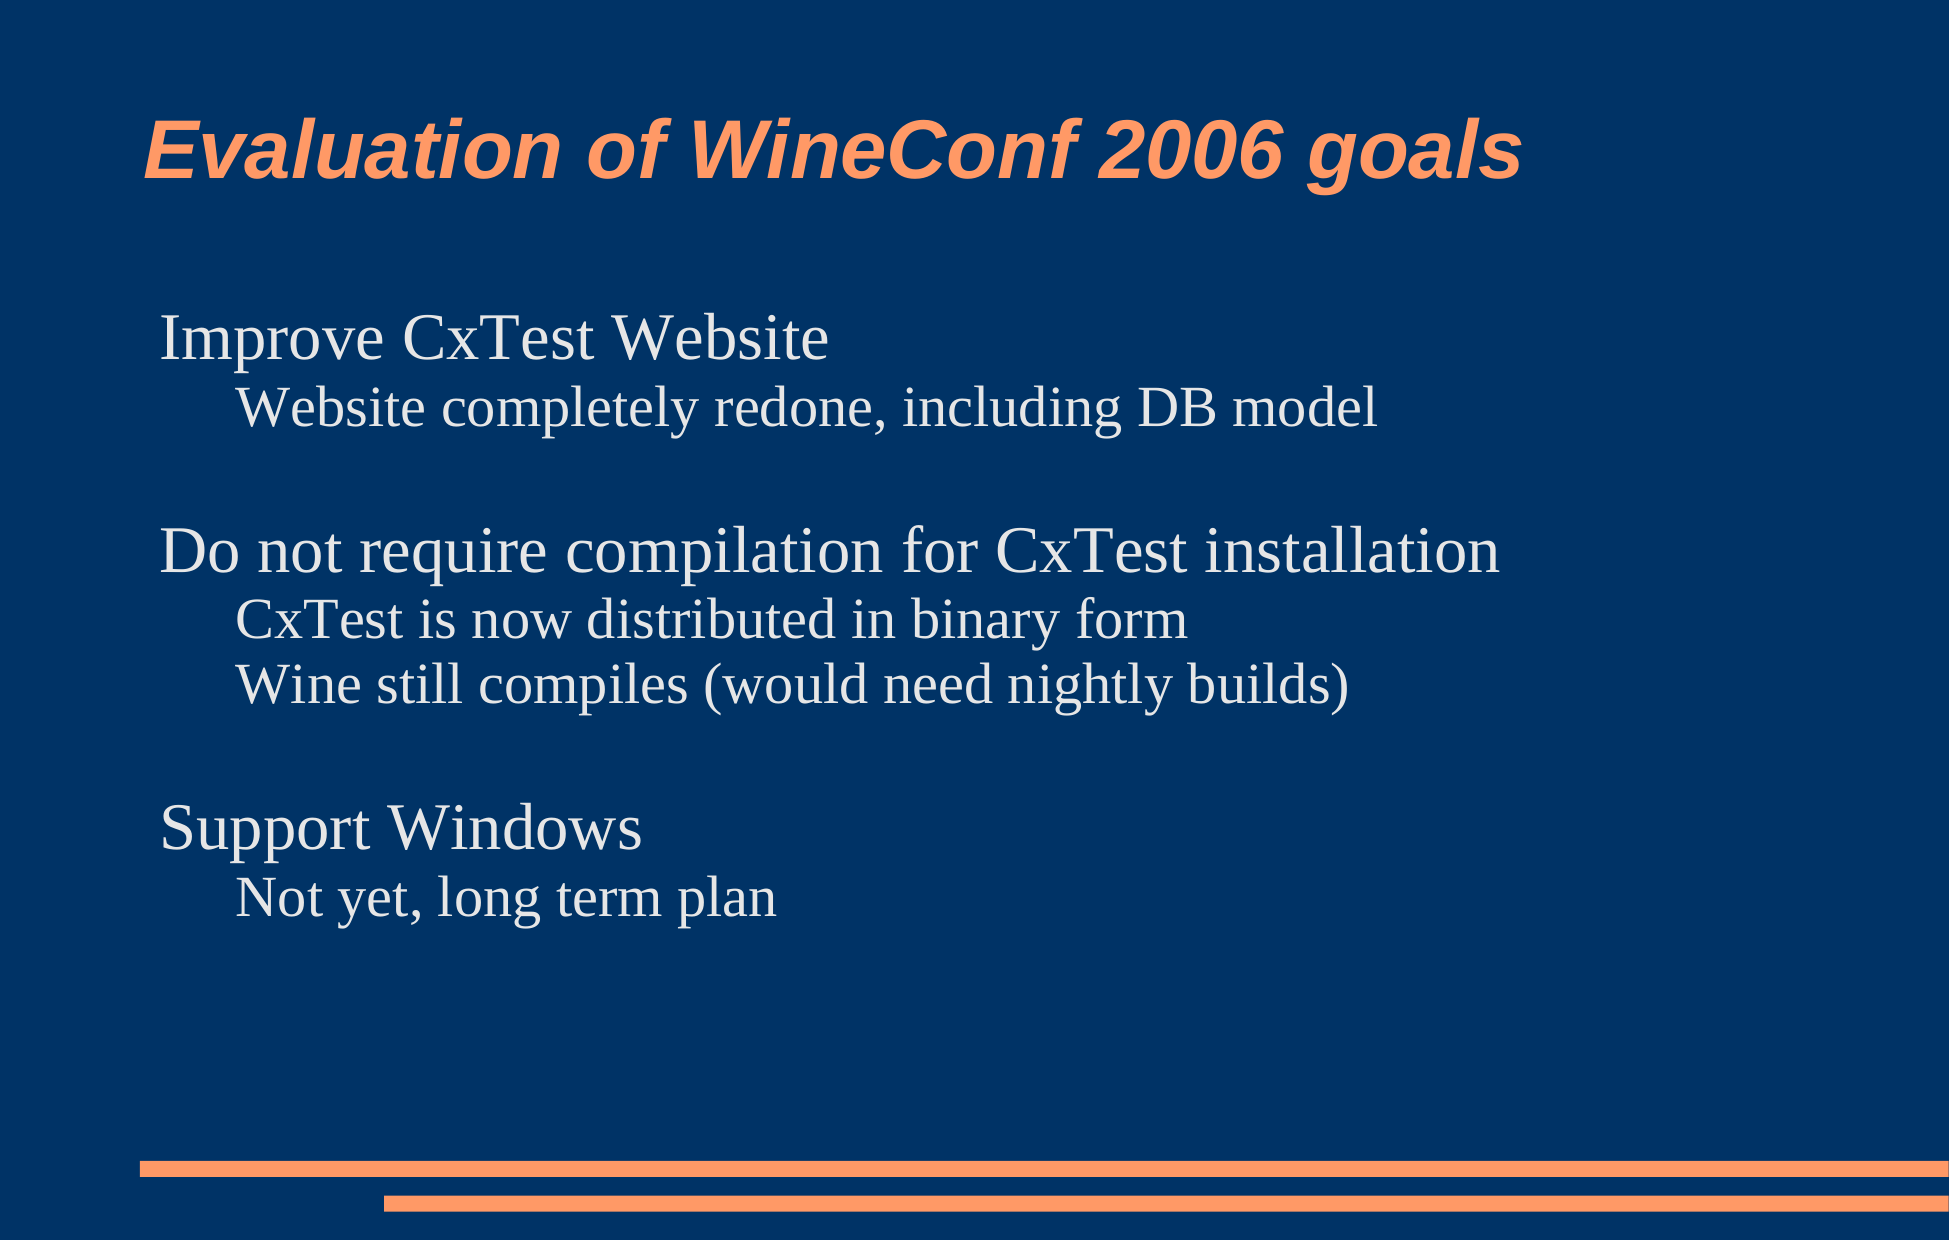

# Evaluation of WineConf 2006 goals
Improve CxTest Website
Website completely redone, including DB model
Do not require compilation for CxTest installation
CxTest is now distributed in binary form
Wine still compiles (would need nightly builds)
Support Windows
Not yet, long term plan